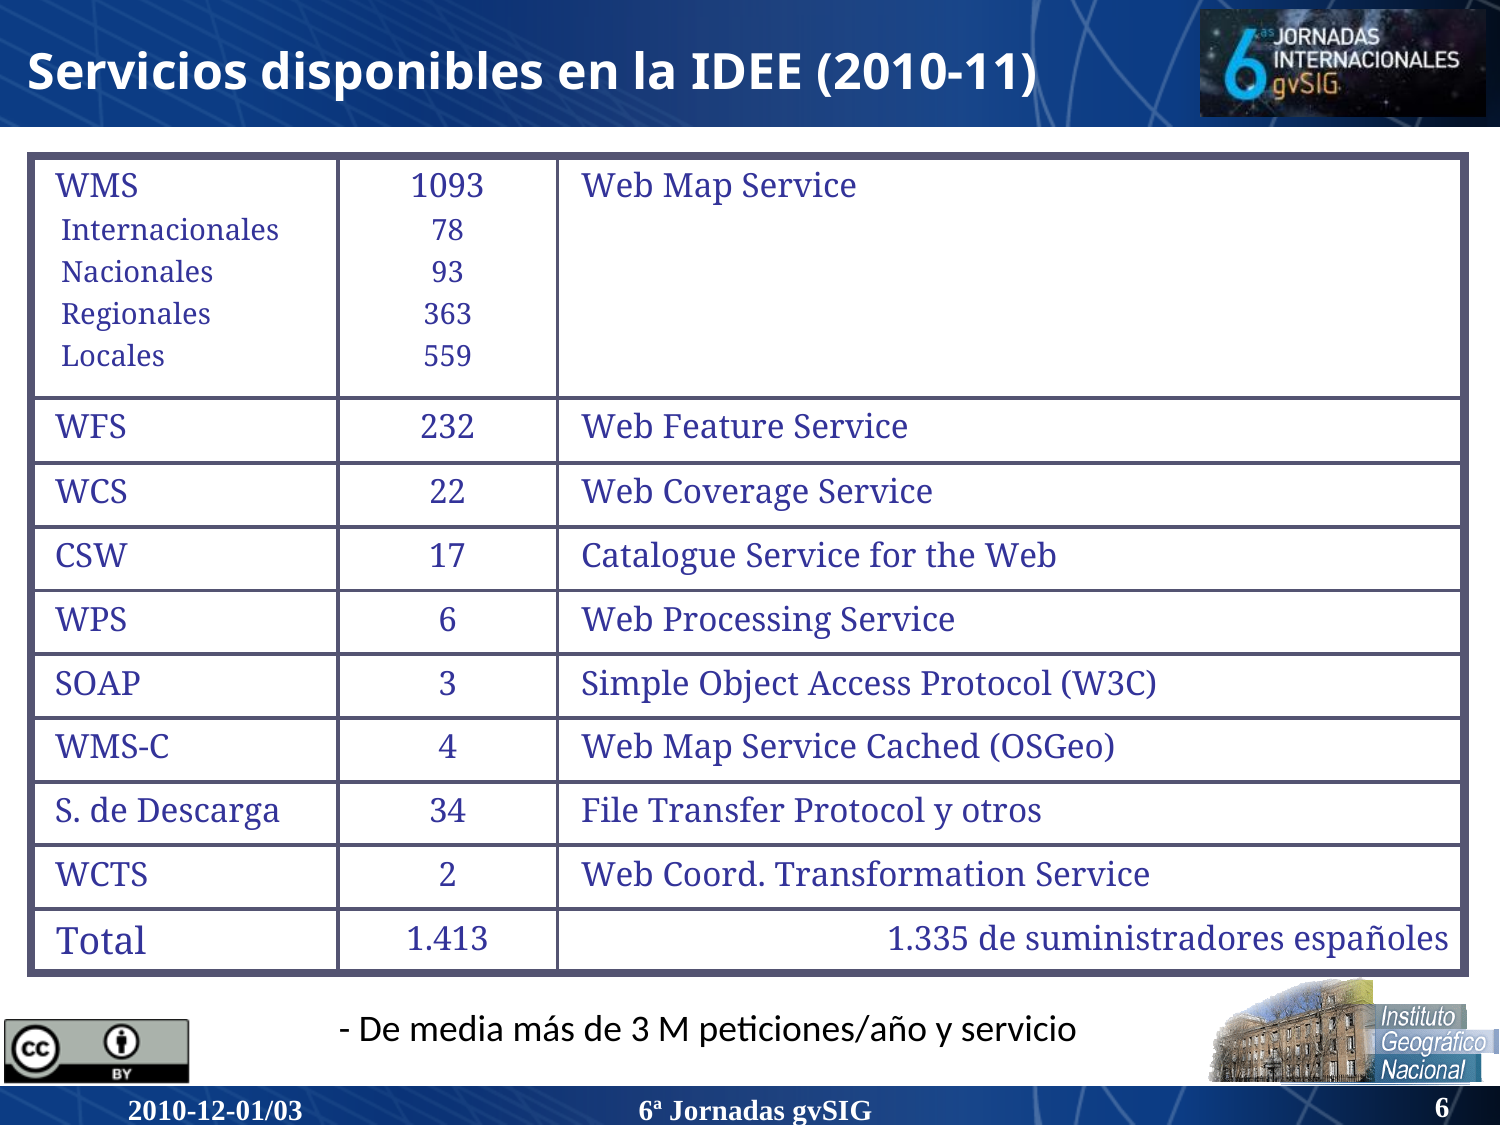

# Servicios disponibles en la IDEE (2010-11)
| WMS Internacionales Nacionales Regionales Locales | 1093 78 93 363 559 | Web Map Service |
| --- | --- | --- |
| WFS | 232 | Web Feature Service |
| WCS | 22 | Web Coverage Service |
| CSW | 17 | Catalogue Service for the Web |
| WPS | 6 | Web Processing Service |
| SOAP | 3 | Simple Object Access Protocol (W3C) |
| WMS-C | 4 | Web Map Service Cached (OSGeo) |
| S. de Descarga | 34 | File Transfer Protocol y otros |
| WCTS | 2 | Web Coord. Transformation Service |
| Total | 1.413 | 1.335 de suministradores españoles |
- De media más de 3 M peticiones/año y servicio